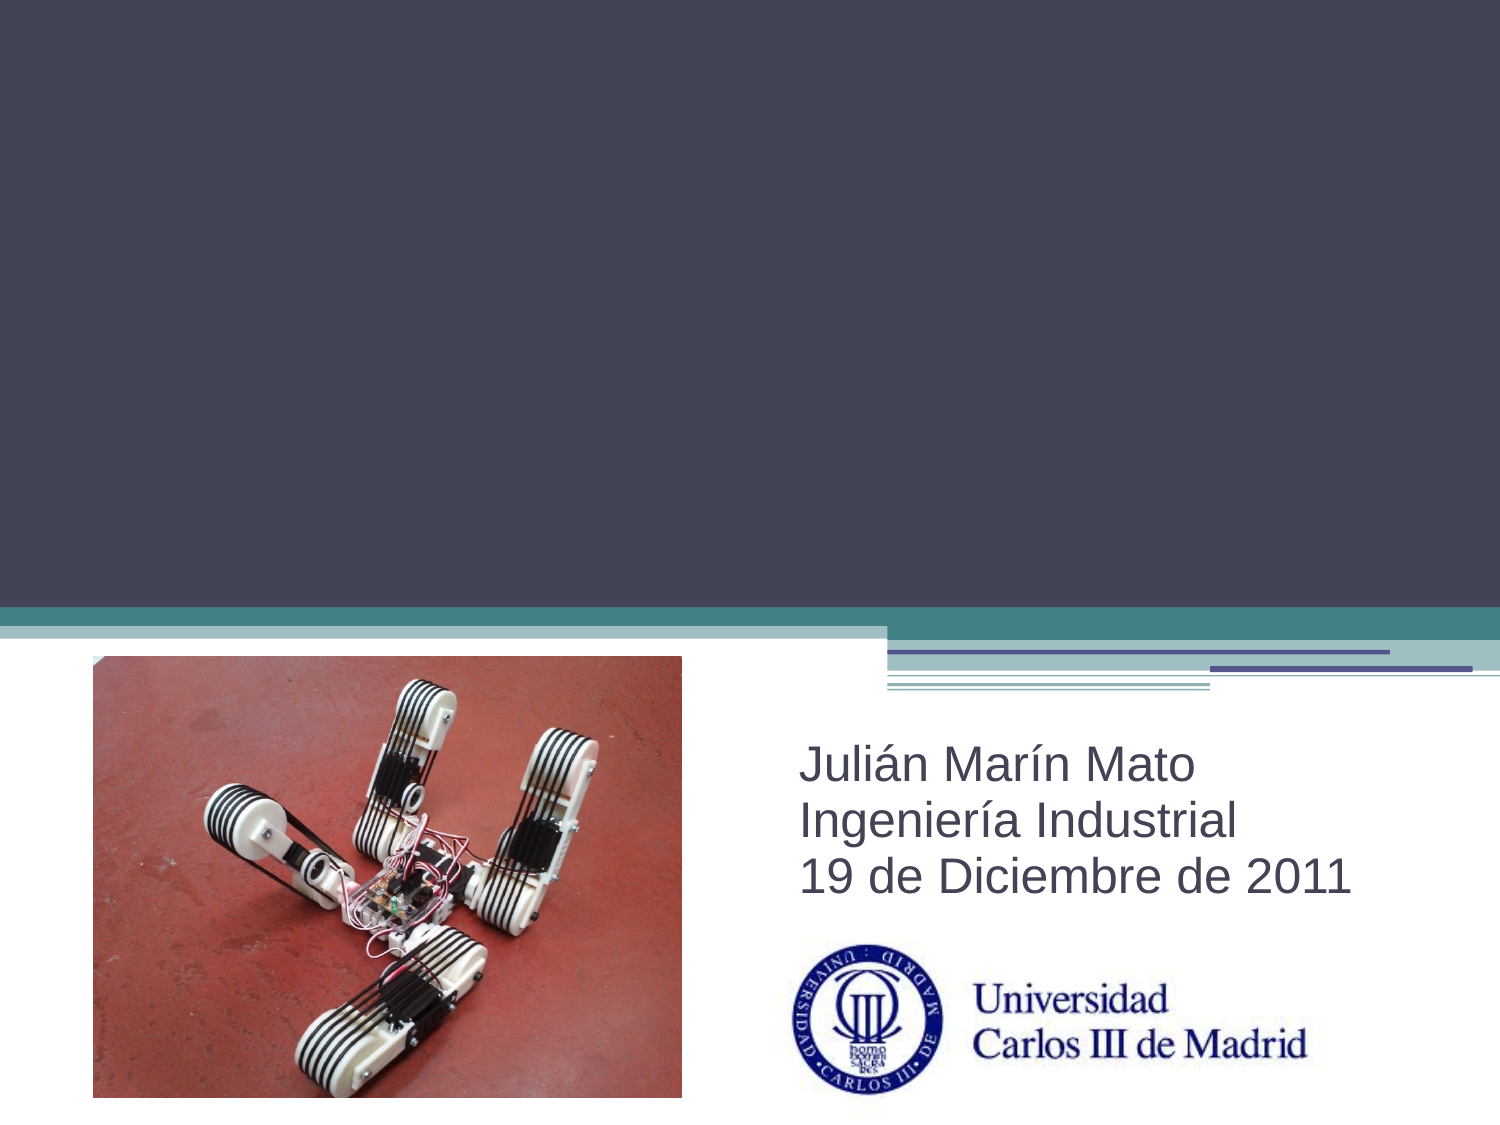

# CONTROL REMOTO DE UN ROBOT IMPRIMIBLE DE EXTERIORES
Julián Marín Mato
Ingeniería Industrial
19 de Diciembre de 2011